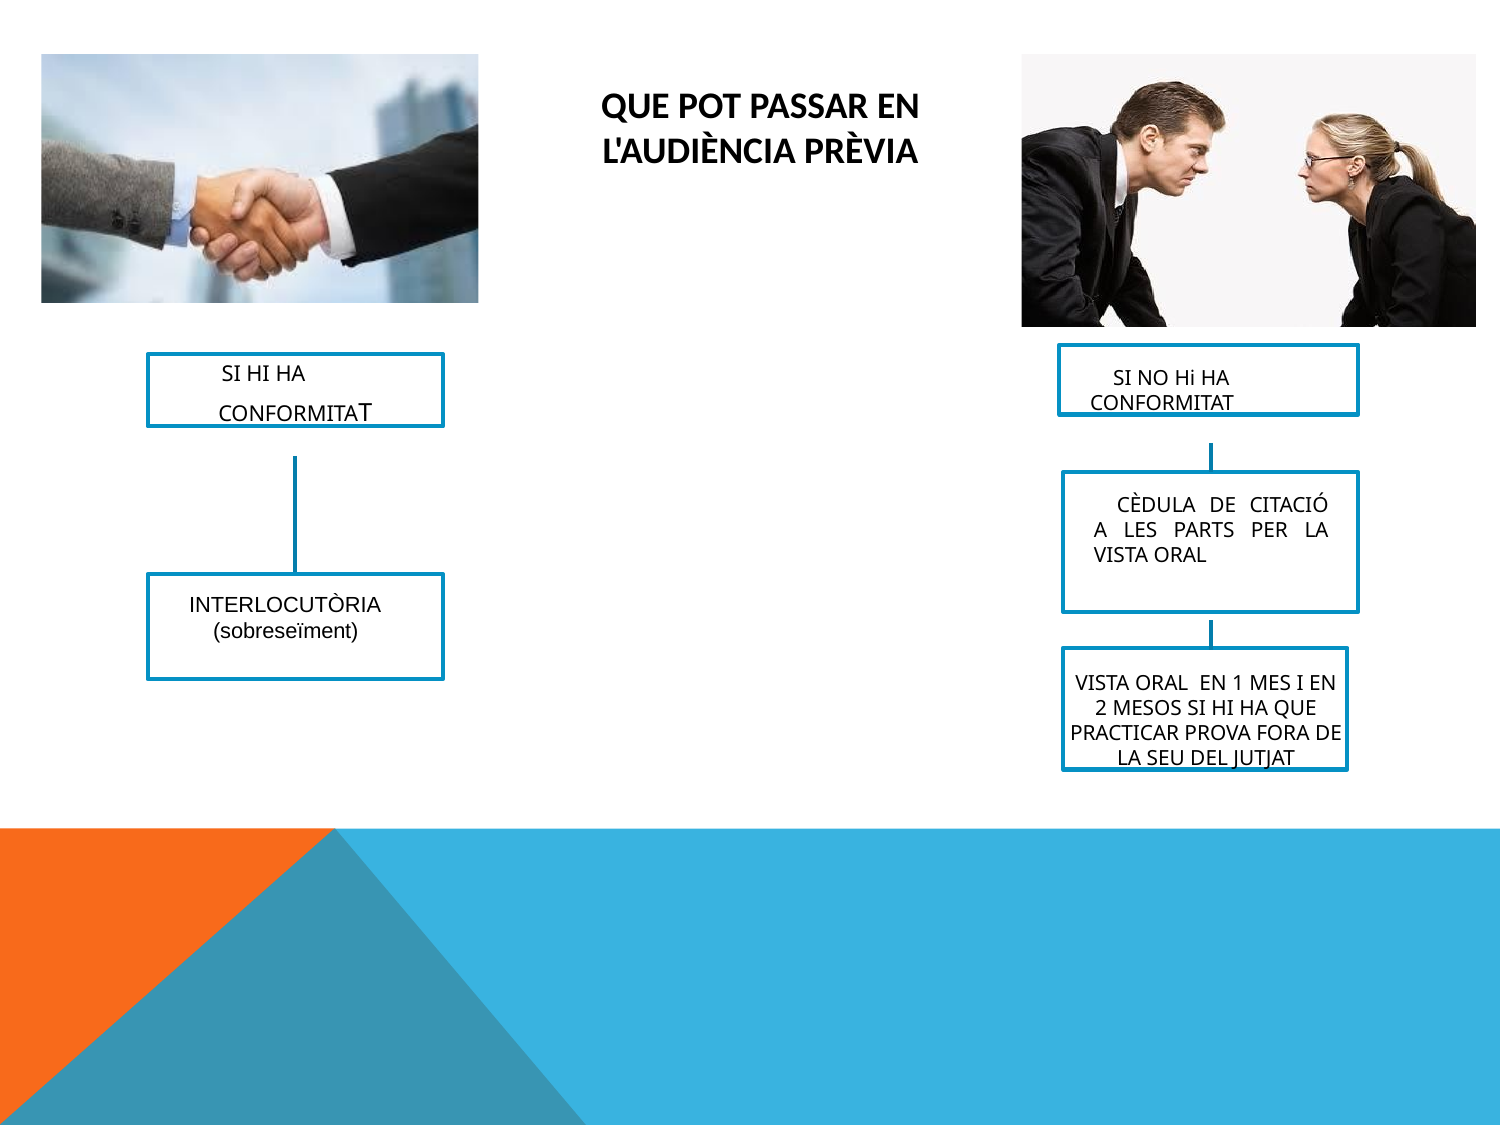

# QUE POT PASSAR EN L'AUDIÈNCIA PRÈVIA
SI NO Hi HA CONFORMITAT
 SI HI HA
CONFORMITAT
CÈDULA DE CITACIÓ A LES PARTS PER LA VISTA ORAL
 INTERLOCUTÒRIA (sobreseïment)
VISTA ORAL EN 1 MES I EN 2 MESOS SI HI HA QUE PRACTICAR PROVA FORA DE LA SEU DEL JUTJAT